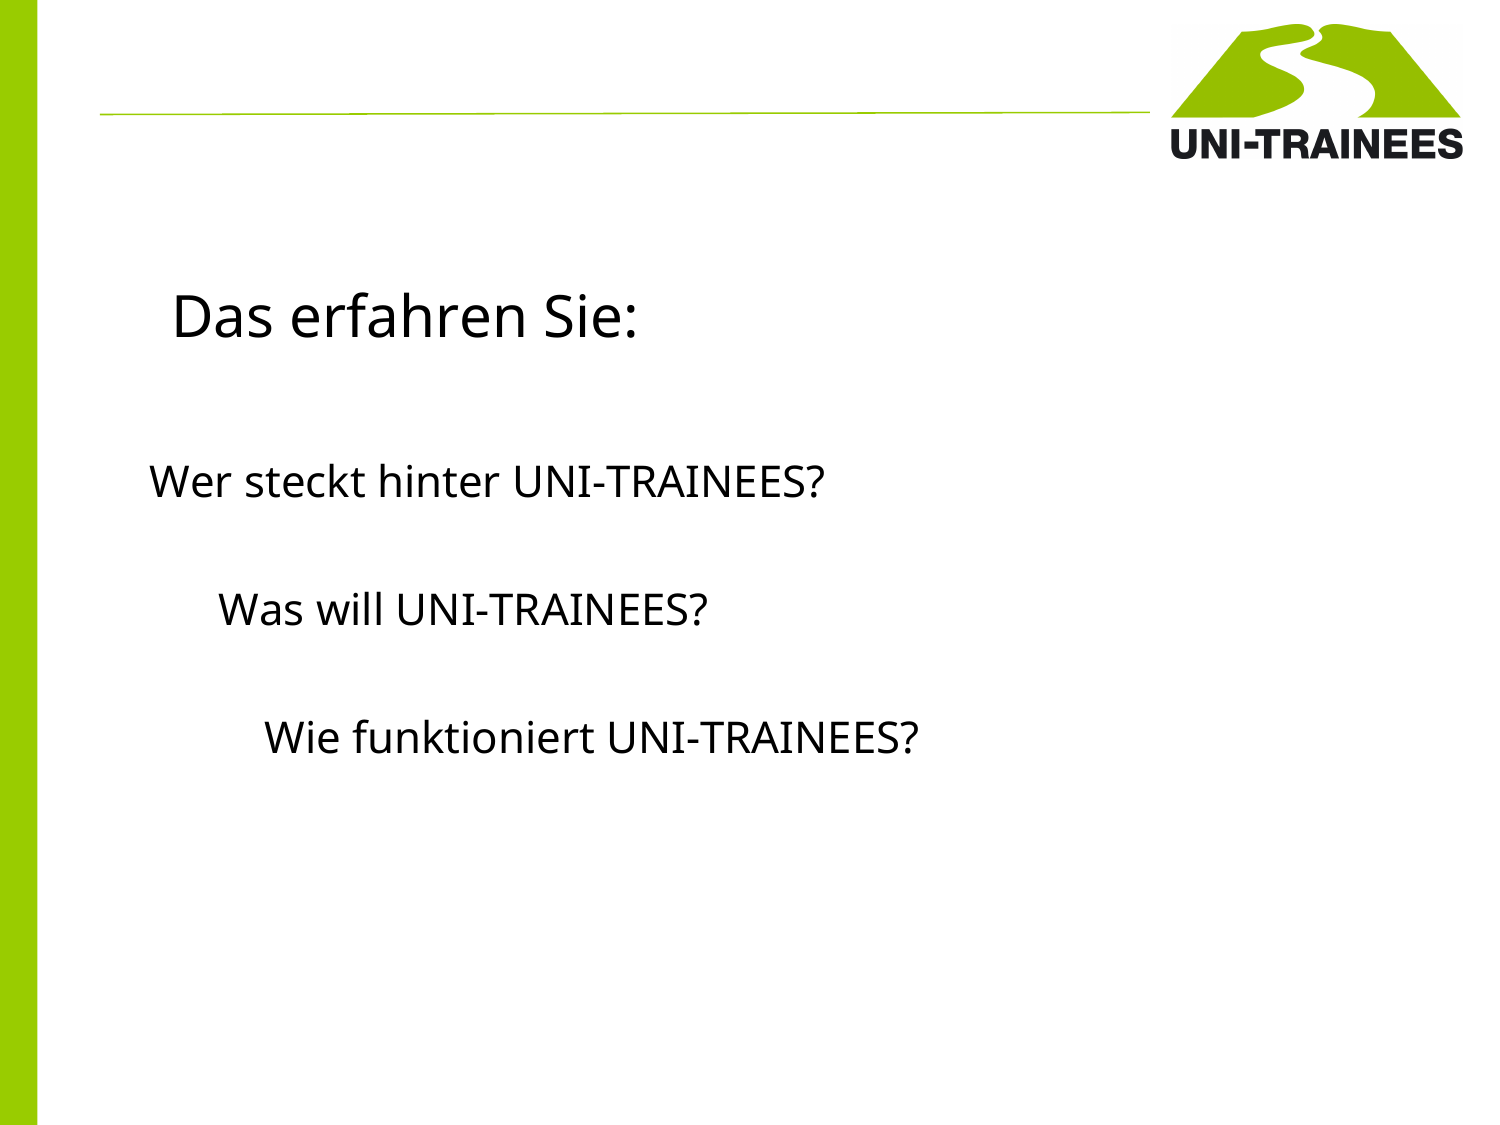

# Das erfahren Sie:
 Wer steckt hinter UNI-TRAINEES?
 Was will UNI-TRAINEES?
 Wie funktioniert UNI-TRAINEES?